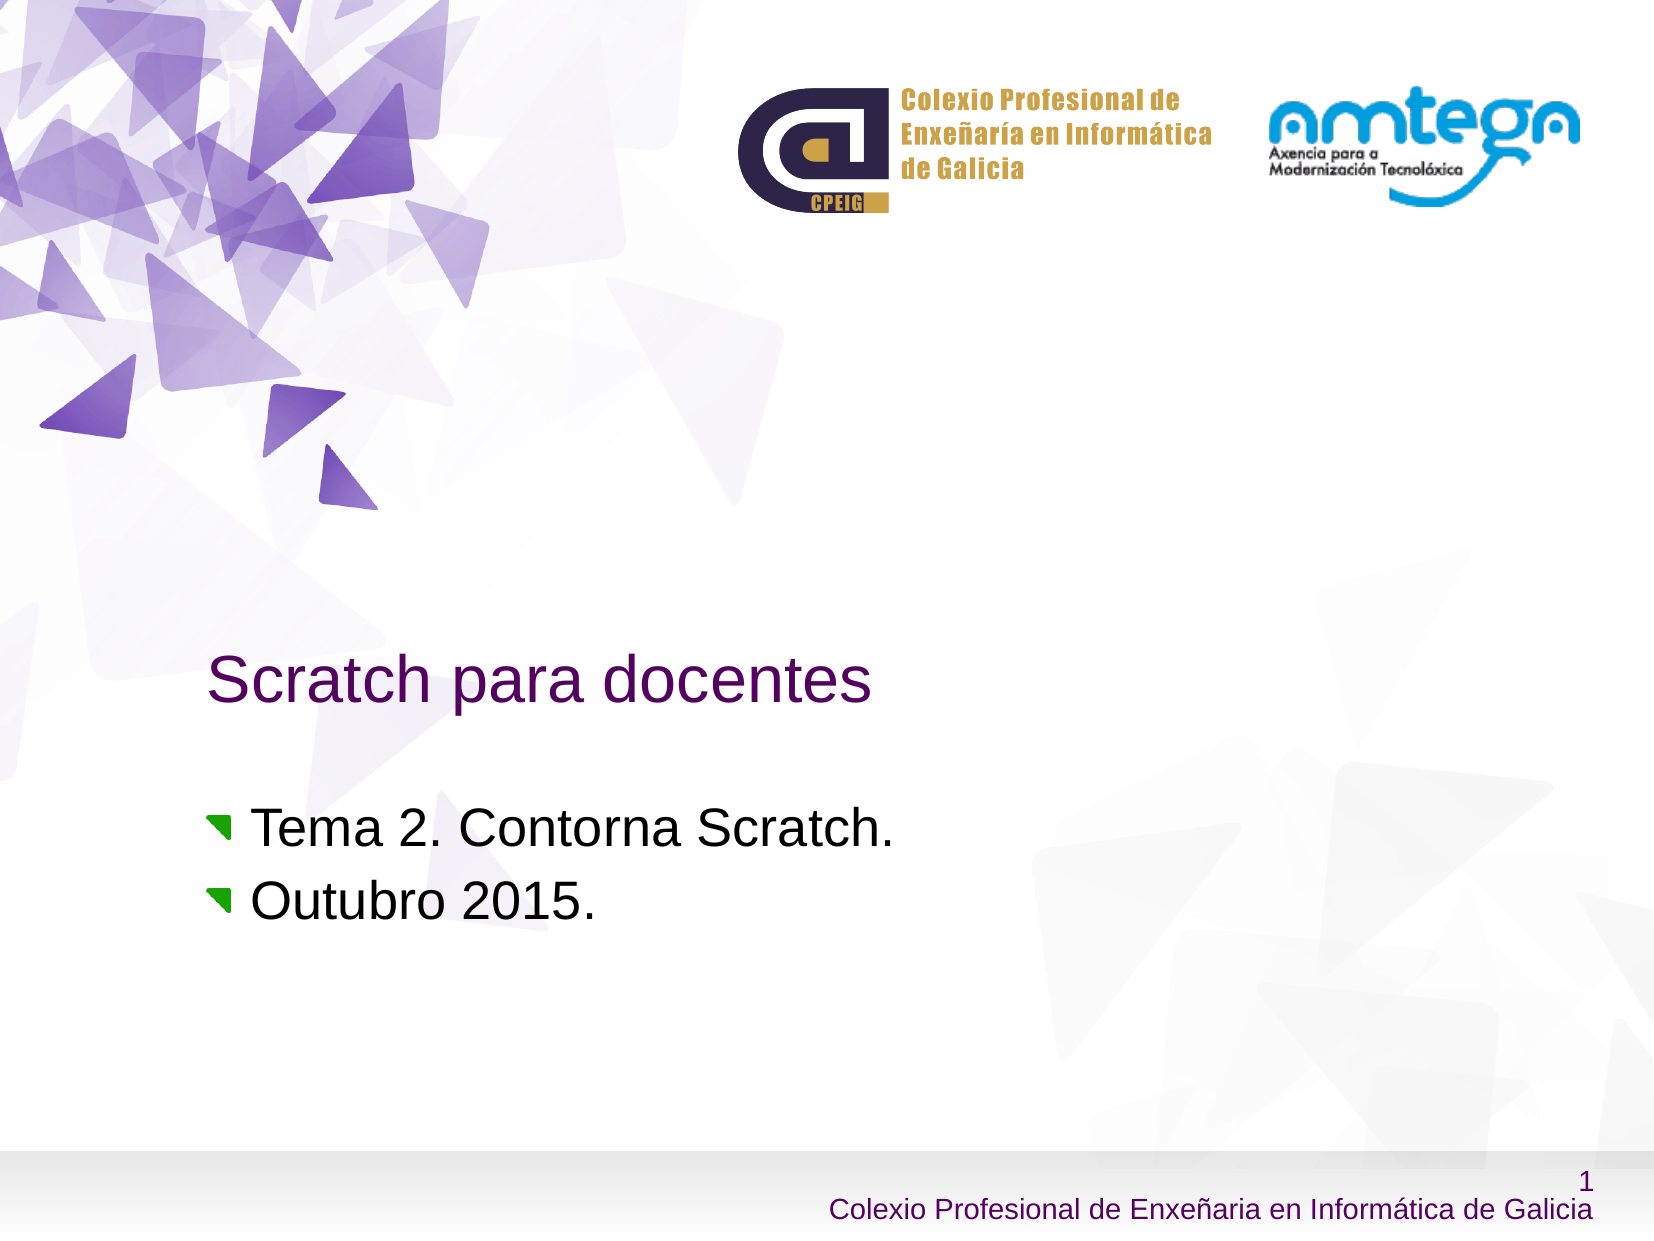

# Scratch para docentes
Tema 2. Contorna Scratch.
Outubro 2015.
1
Colexio Profesional de Enxeñaria en Informática de Galicia